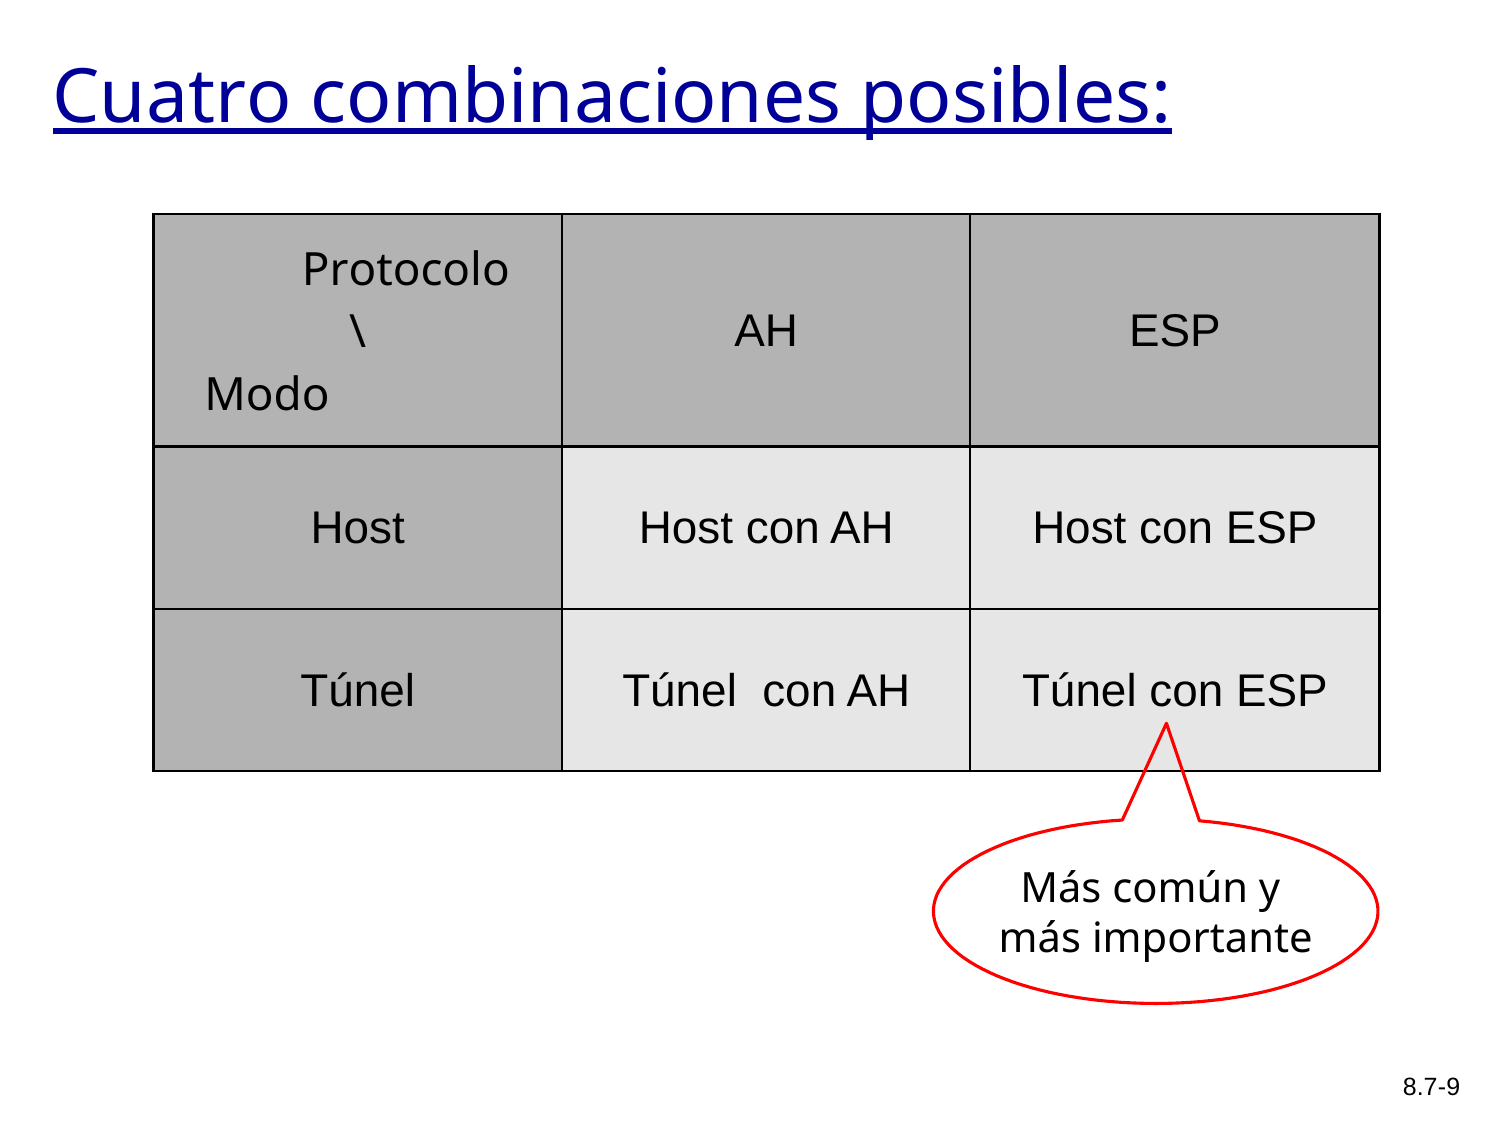

# Cuatro combinaciones posibles:
| Protocolo \ Modo | AH | ESP |
| --- | --- | --- |
| Host | Host con AH | Host con ESP |
| Túnel | Túnel con AH | Túnel con ESP |
Más común y
más importante